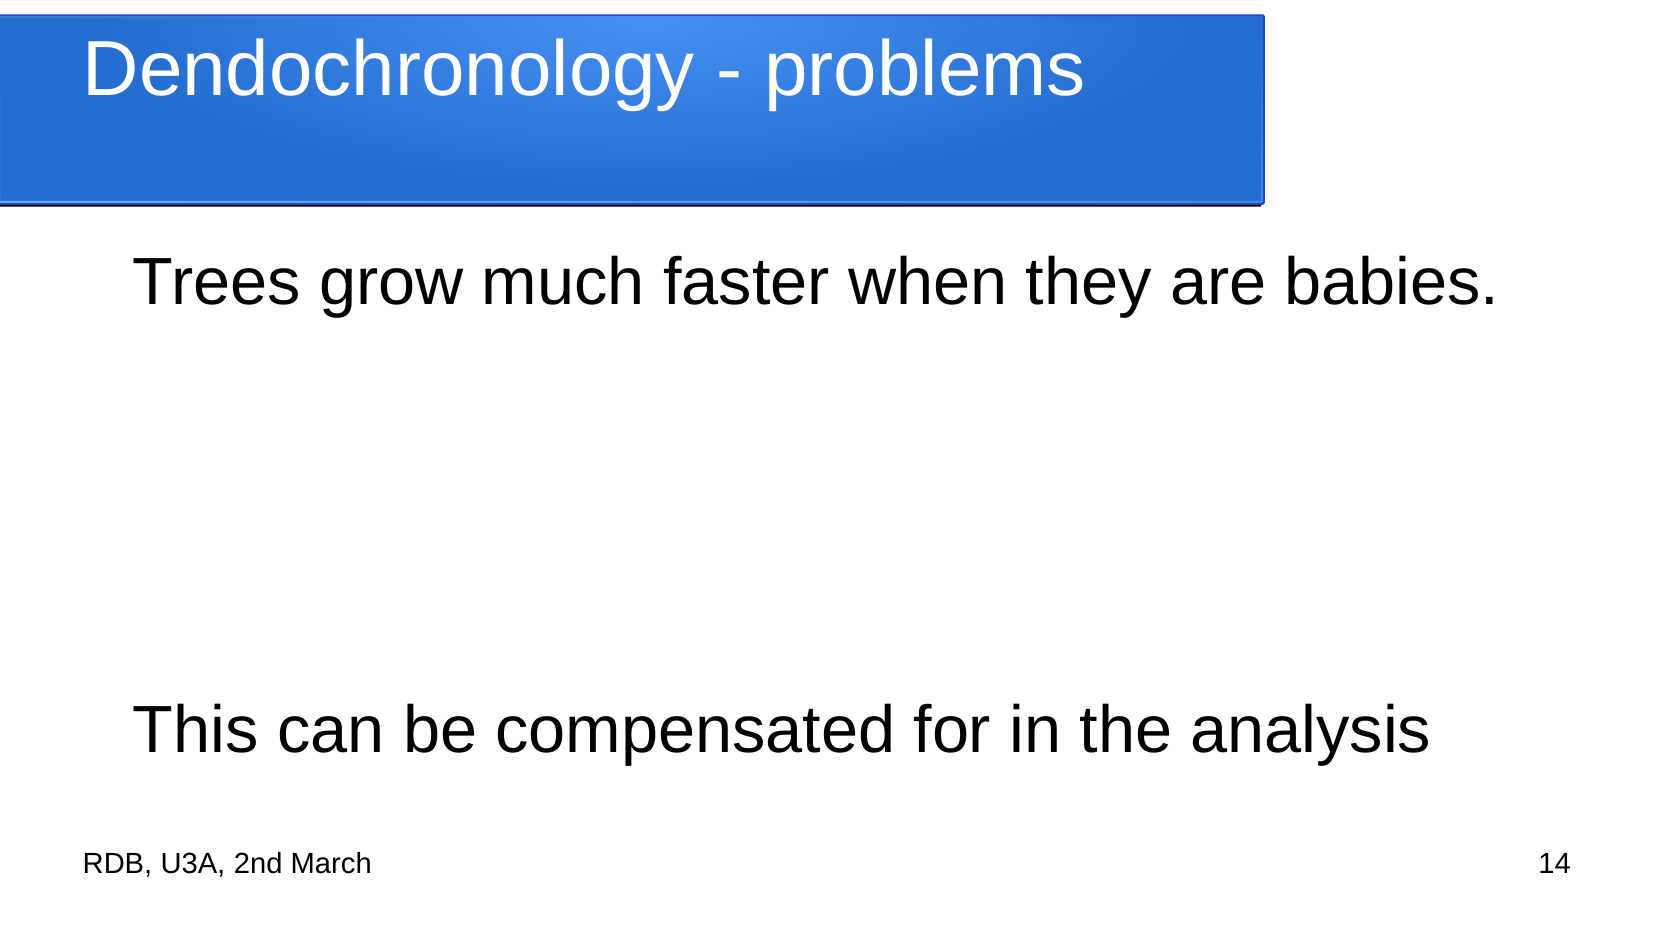

# Dendochronology - problems
Trees grow much faster when they are babies.
This can be compensated for in the analysis
RDB, U3A, 2nd March
14